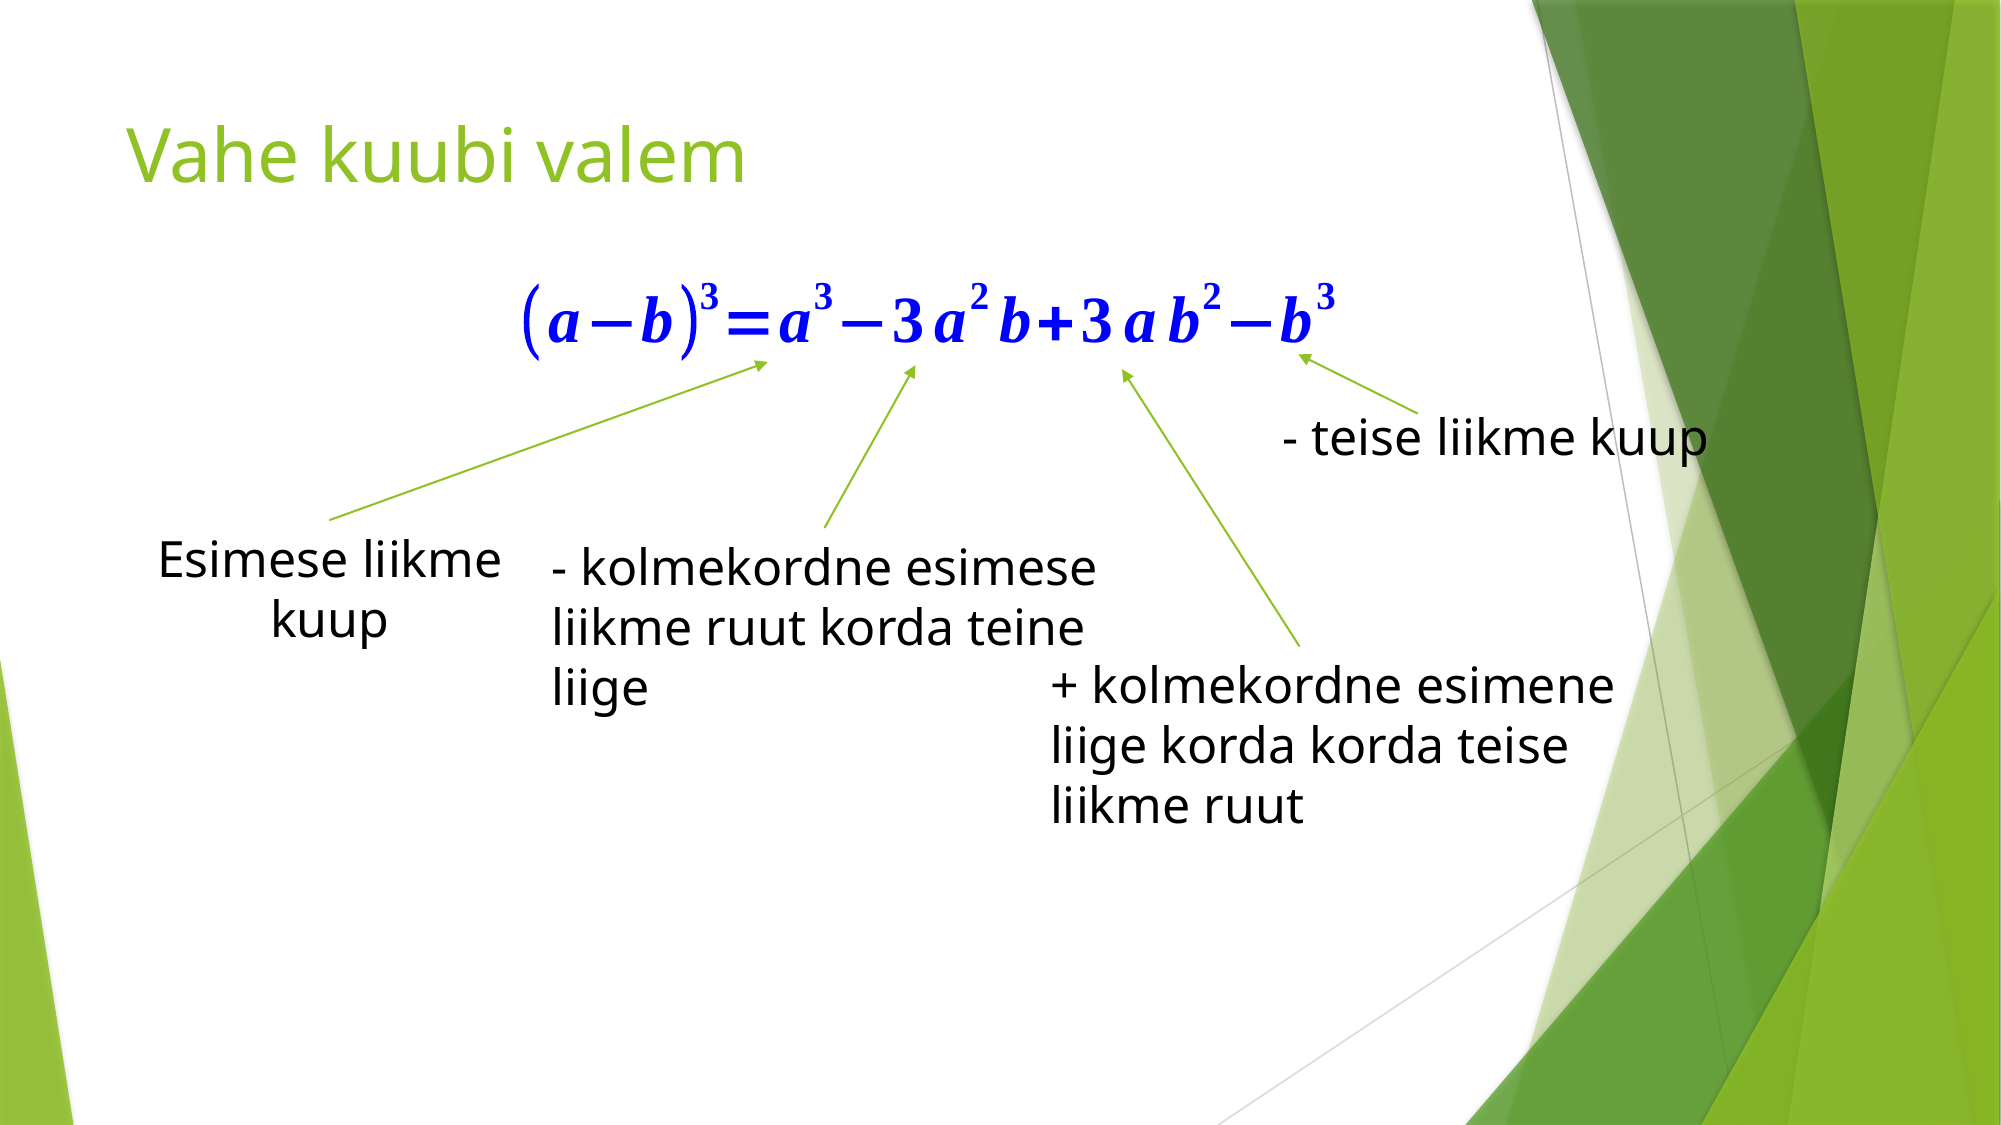

# Vahe kuubi valem
- teise liikme kuup
Esimese liikme kuup
- kolmekordne esimese
liikme ruut korda teine
liige
+ kolmekordne esimene
liige korda korda teise
liikme ruut